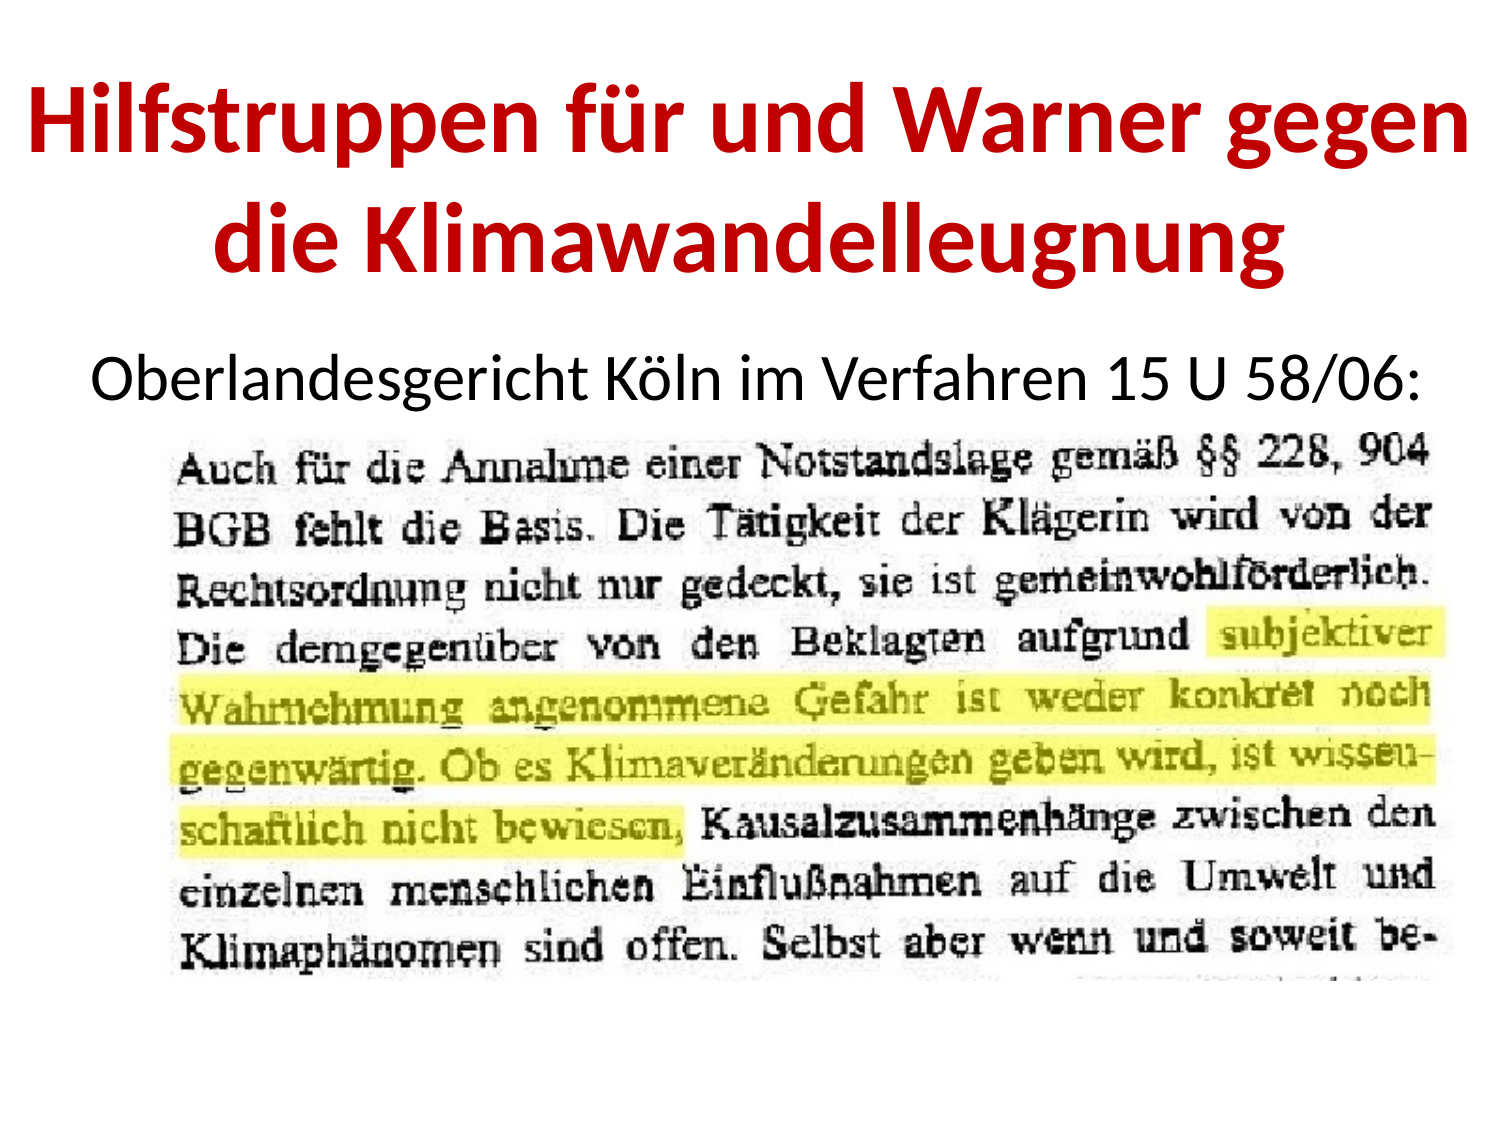

# Hilfstruppen für und Warner gegen die Klimawandelleugnung
Oberlandesgericht Köln im Verfahren 15 U 58/06: